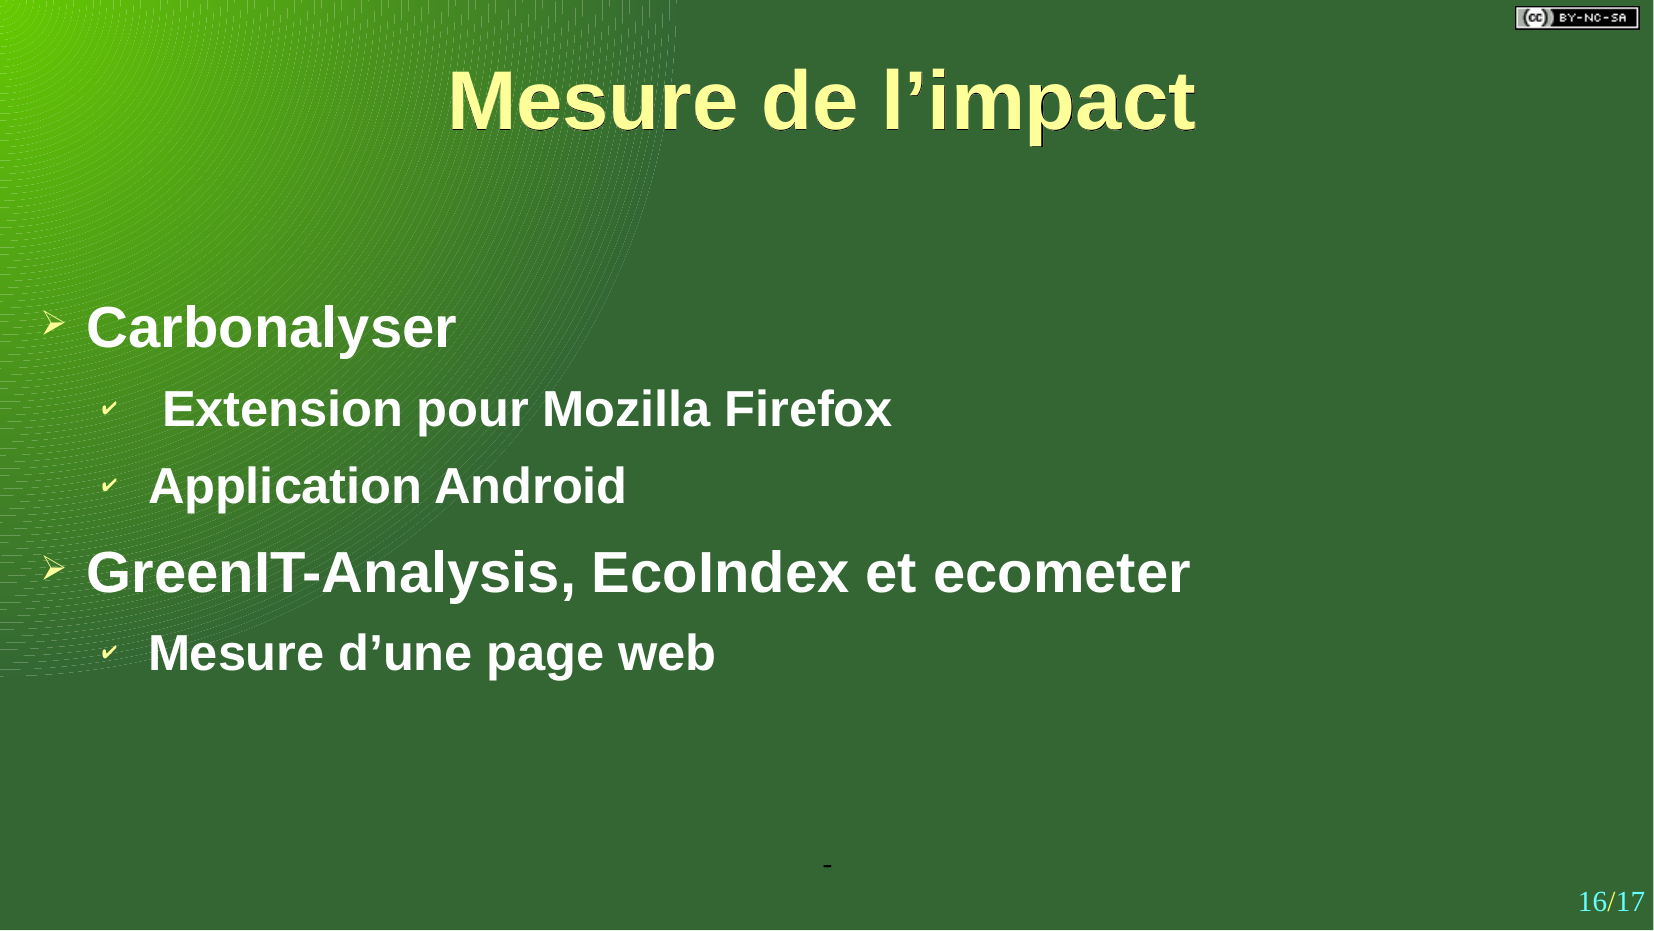

# Mesure de l’impact
Carbonalyser
 Extension pour Mozilla Firefox
Application Android
GreenIT-Analysis, EcoIndex et ecometer
Mesure d’une page web
-
16